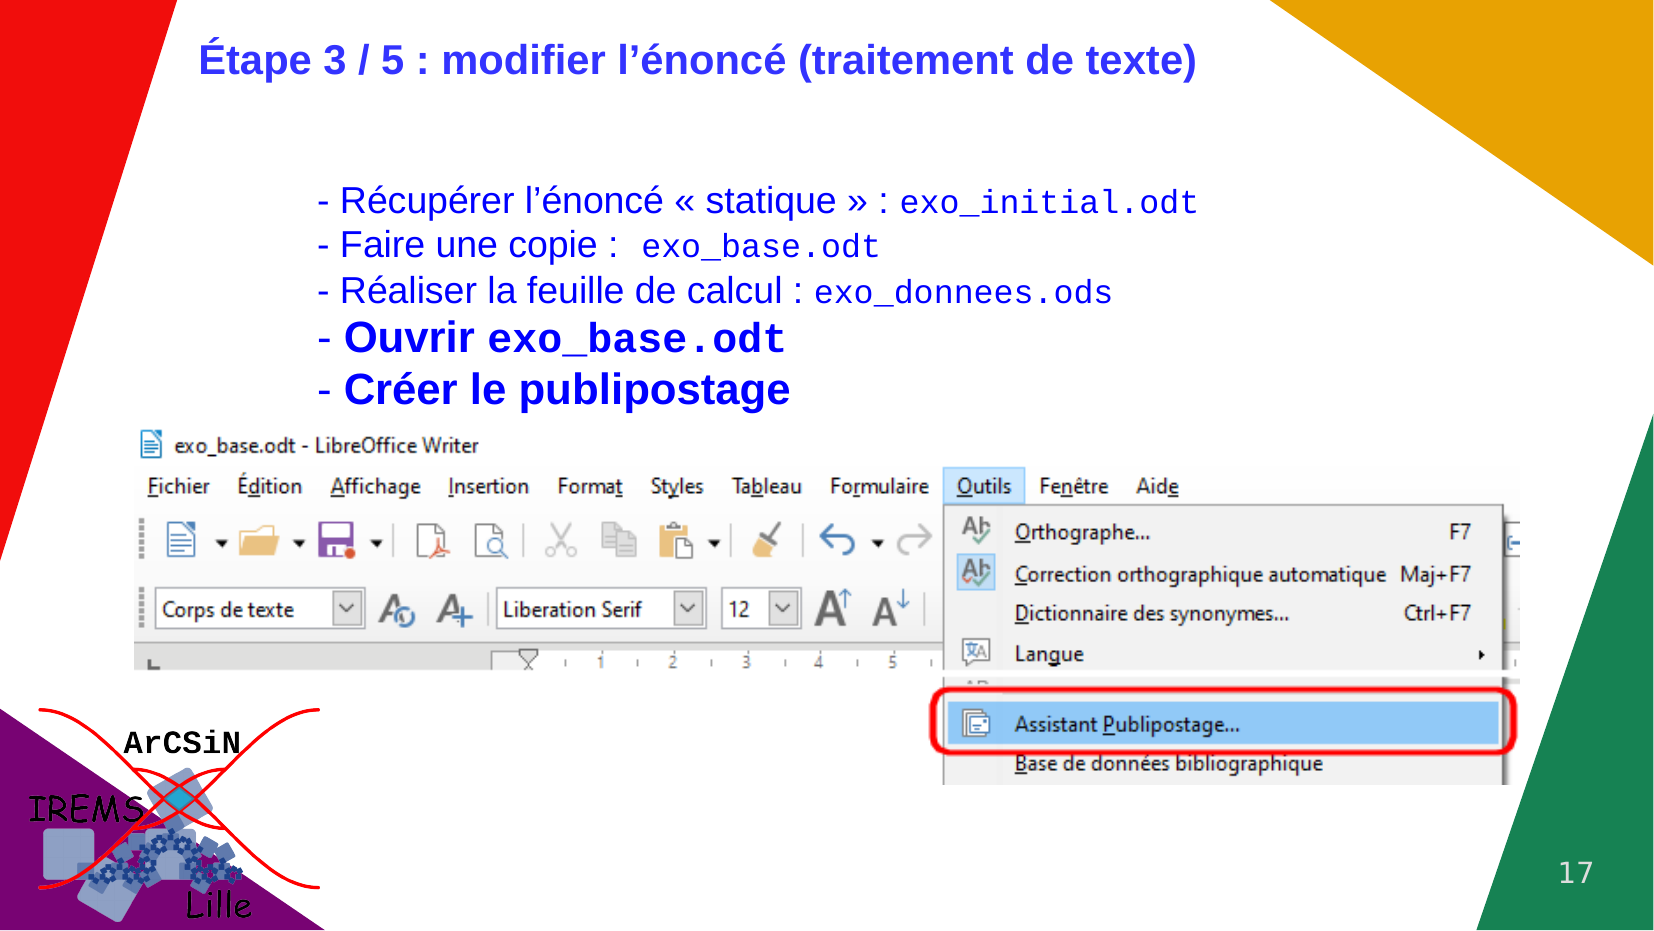

Étape 3 / 5 : modifier l’énoncé (traitement de texte)
- Récupérer l’énoncé « statique » : exo_initial.odt
- Faire une copie : exo_base.odt
- Réaliser la feuille de calcul : exo_donnees.ods
- Ouvrir exo_base.odt
- Créer le publipostage
17